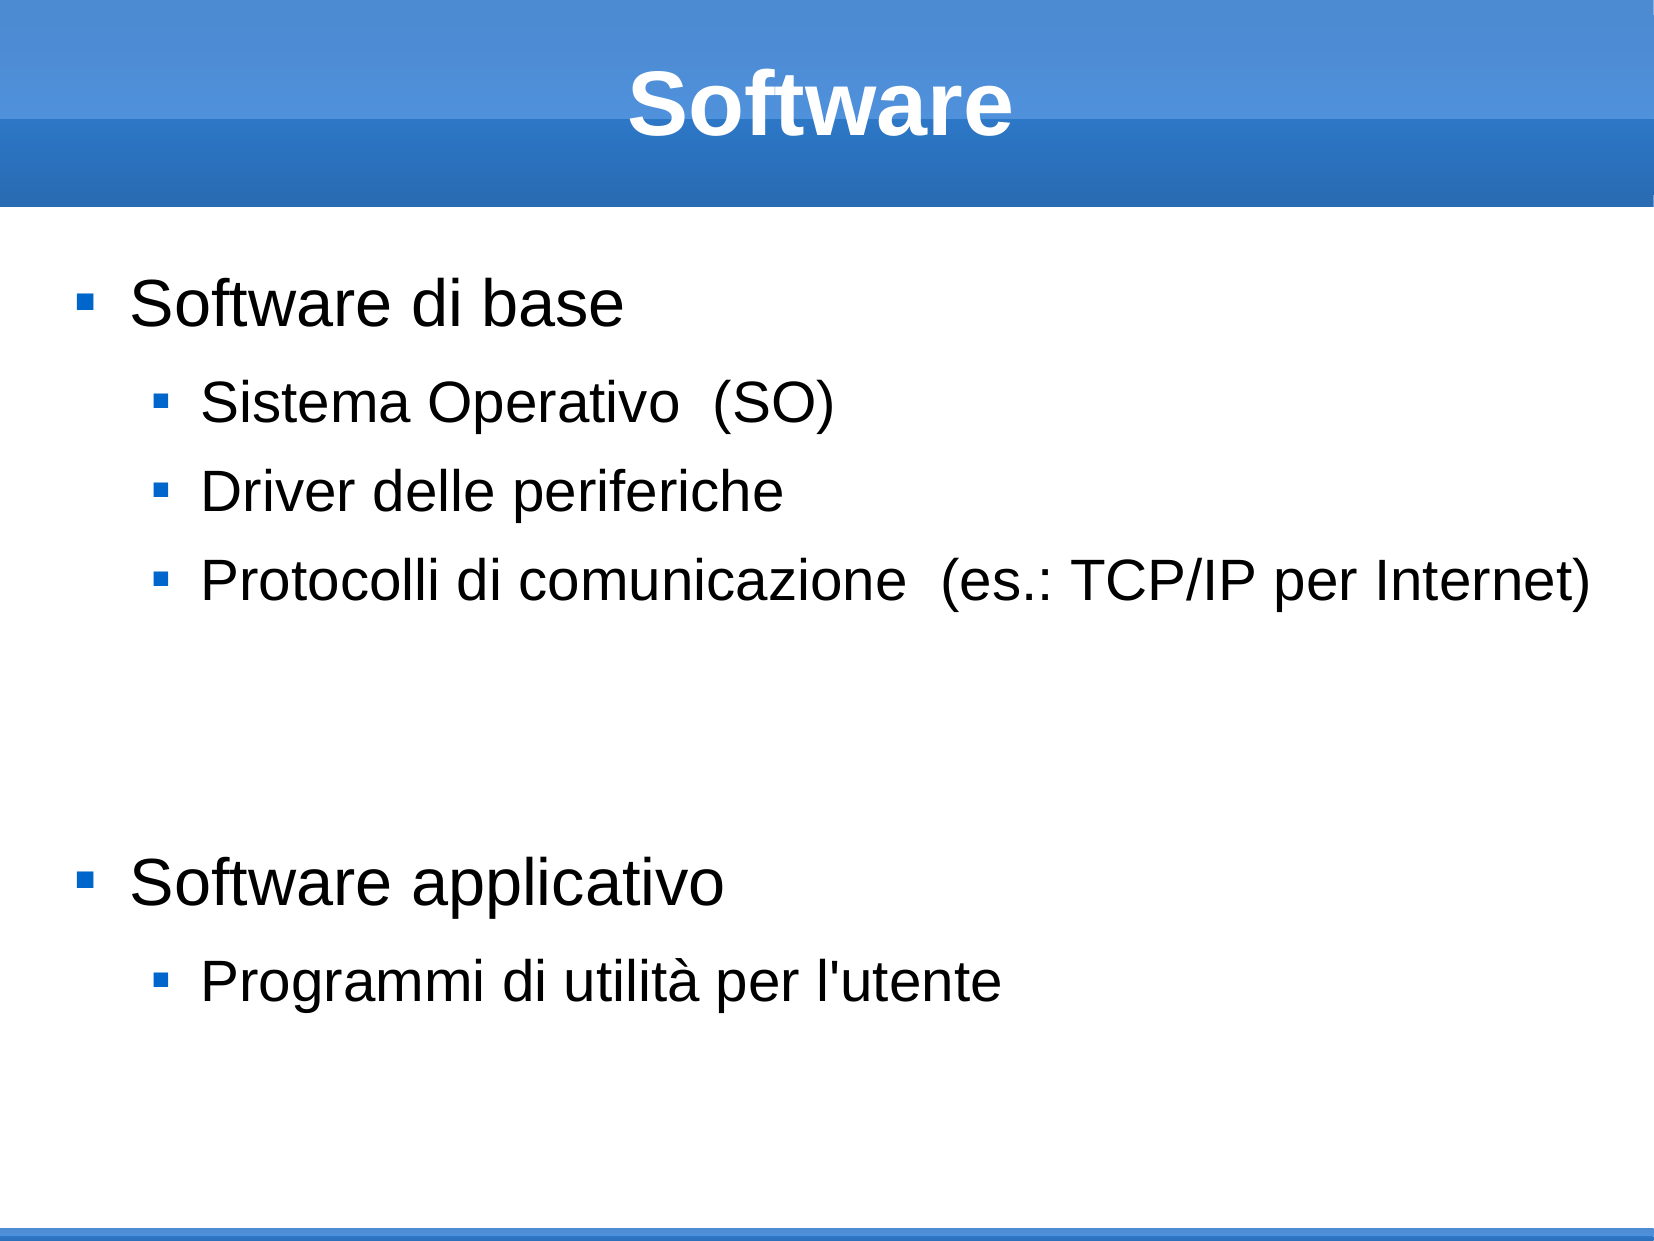

# Software
Software di base
Sistema Operativo (SO)
Driver delle periferiche
Protocolli di comunicazione (es.: TCP/IP per Internet)
Software applicativo
Programmi di utilità per l'utente